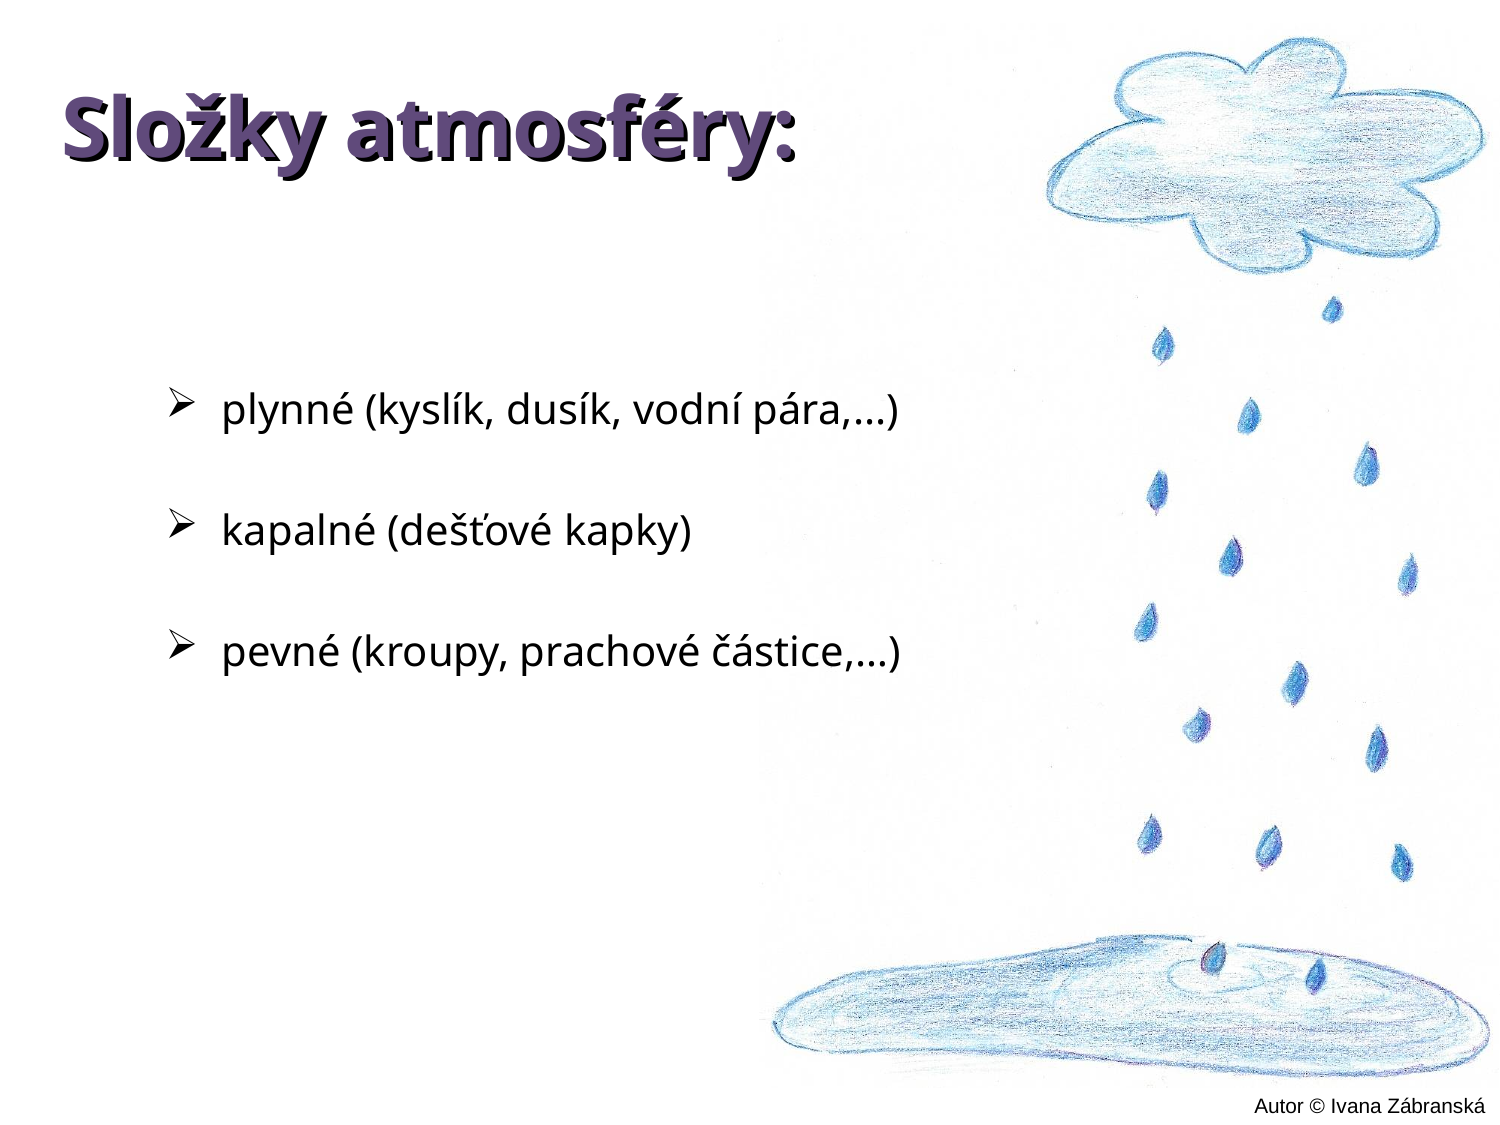

# Složky atmosféry:
plynné (kyslík, dusík, vodní pára,...)
kapalné (dešťové kapky)
pevné (kroupy, prachové částice,…)
Autor © Ivana Zábranská